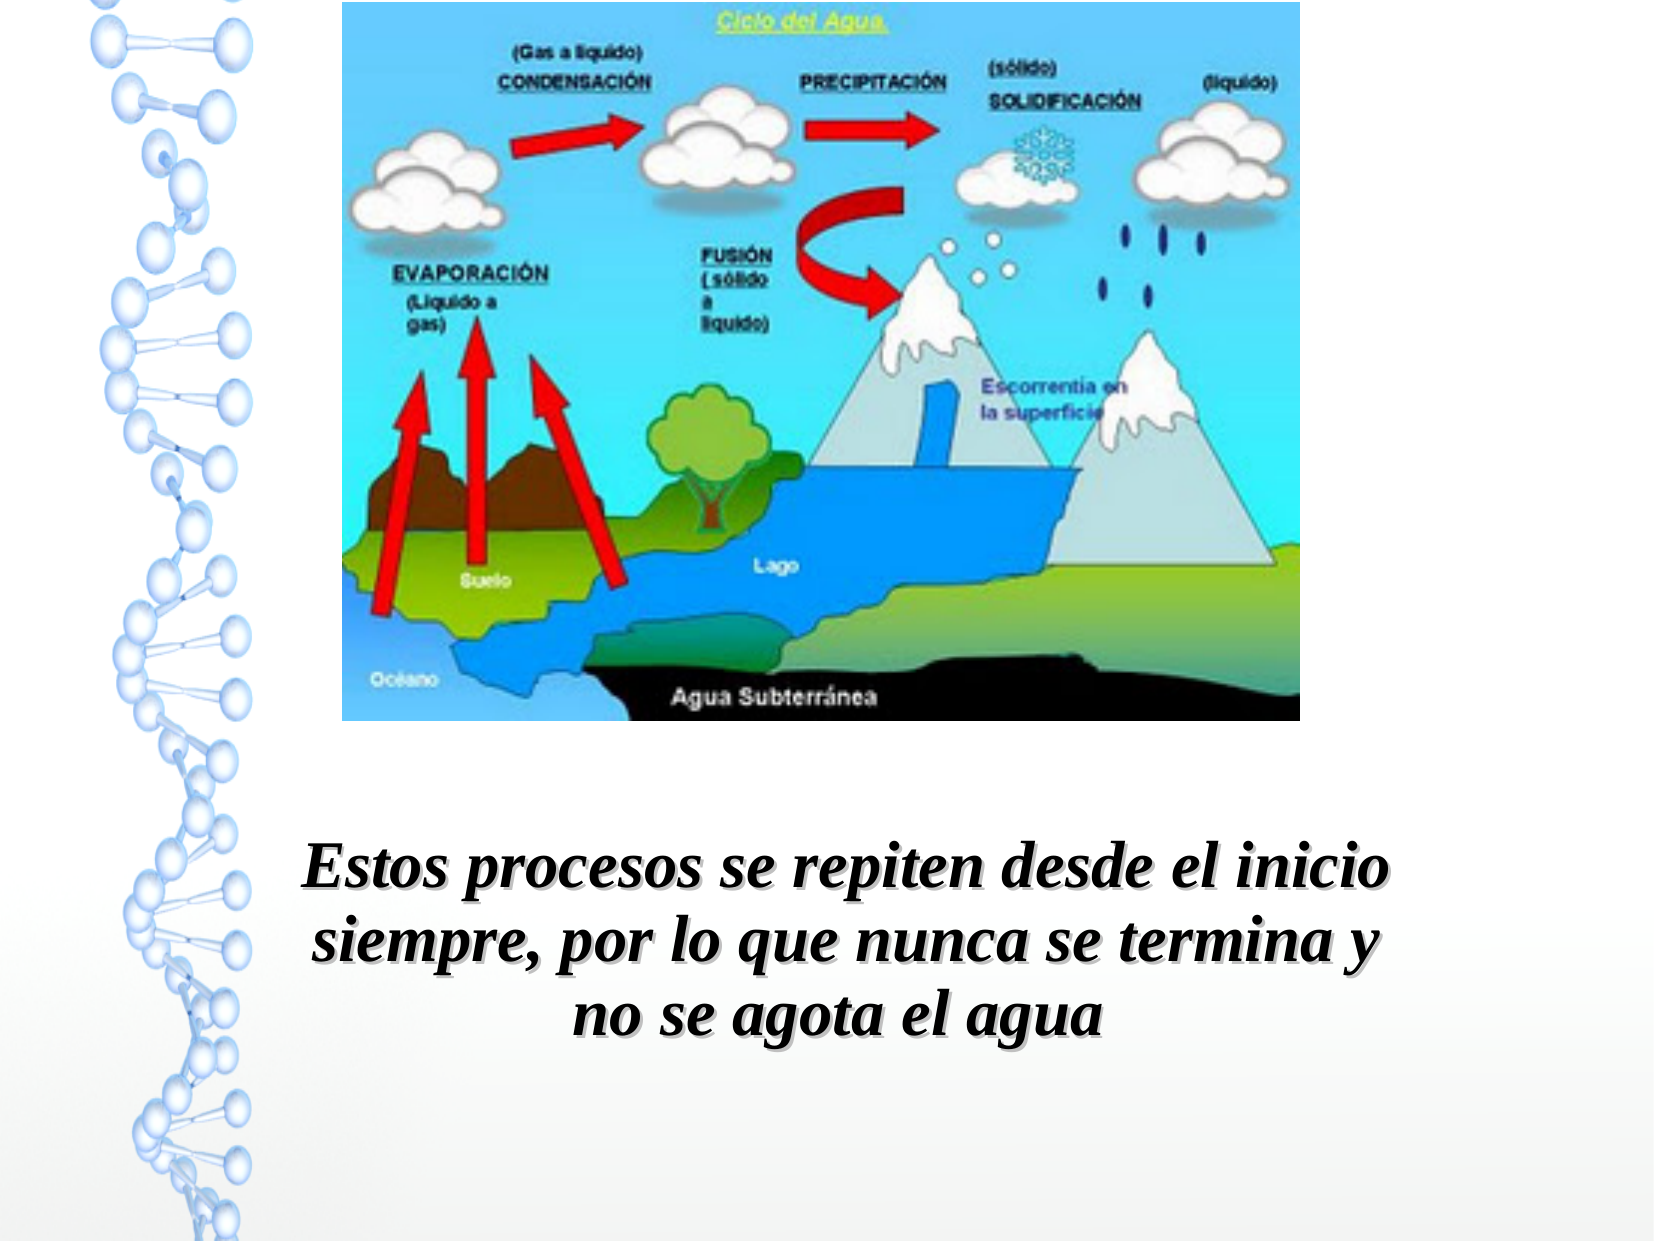

#
Estos procesos se repiten desde el inicio siempre, por lo que nunca se termina y no se agota el agua